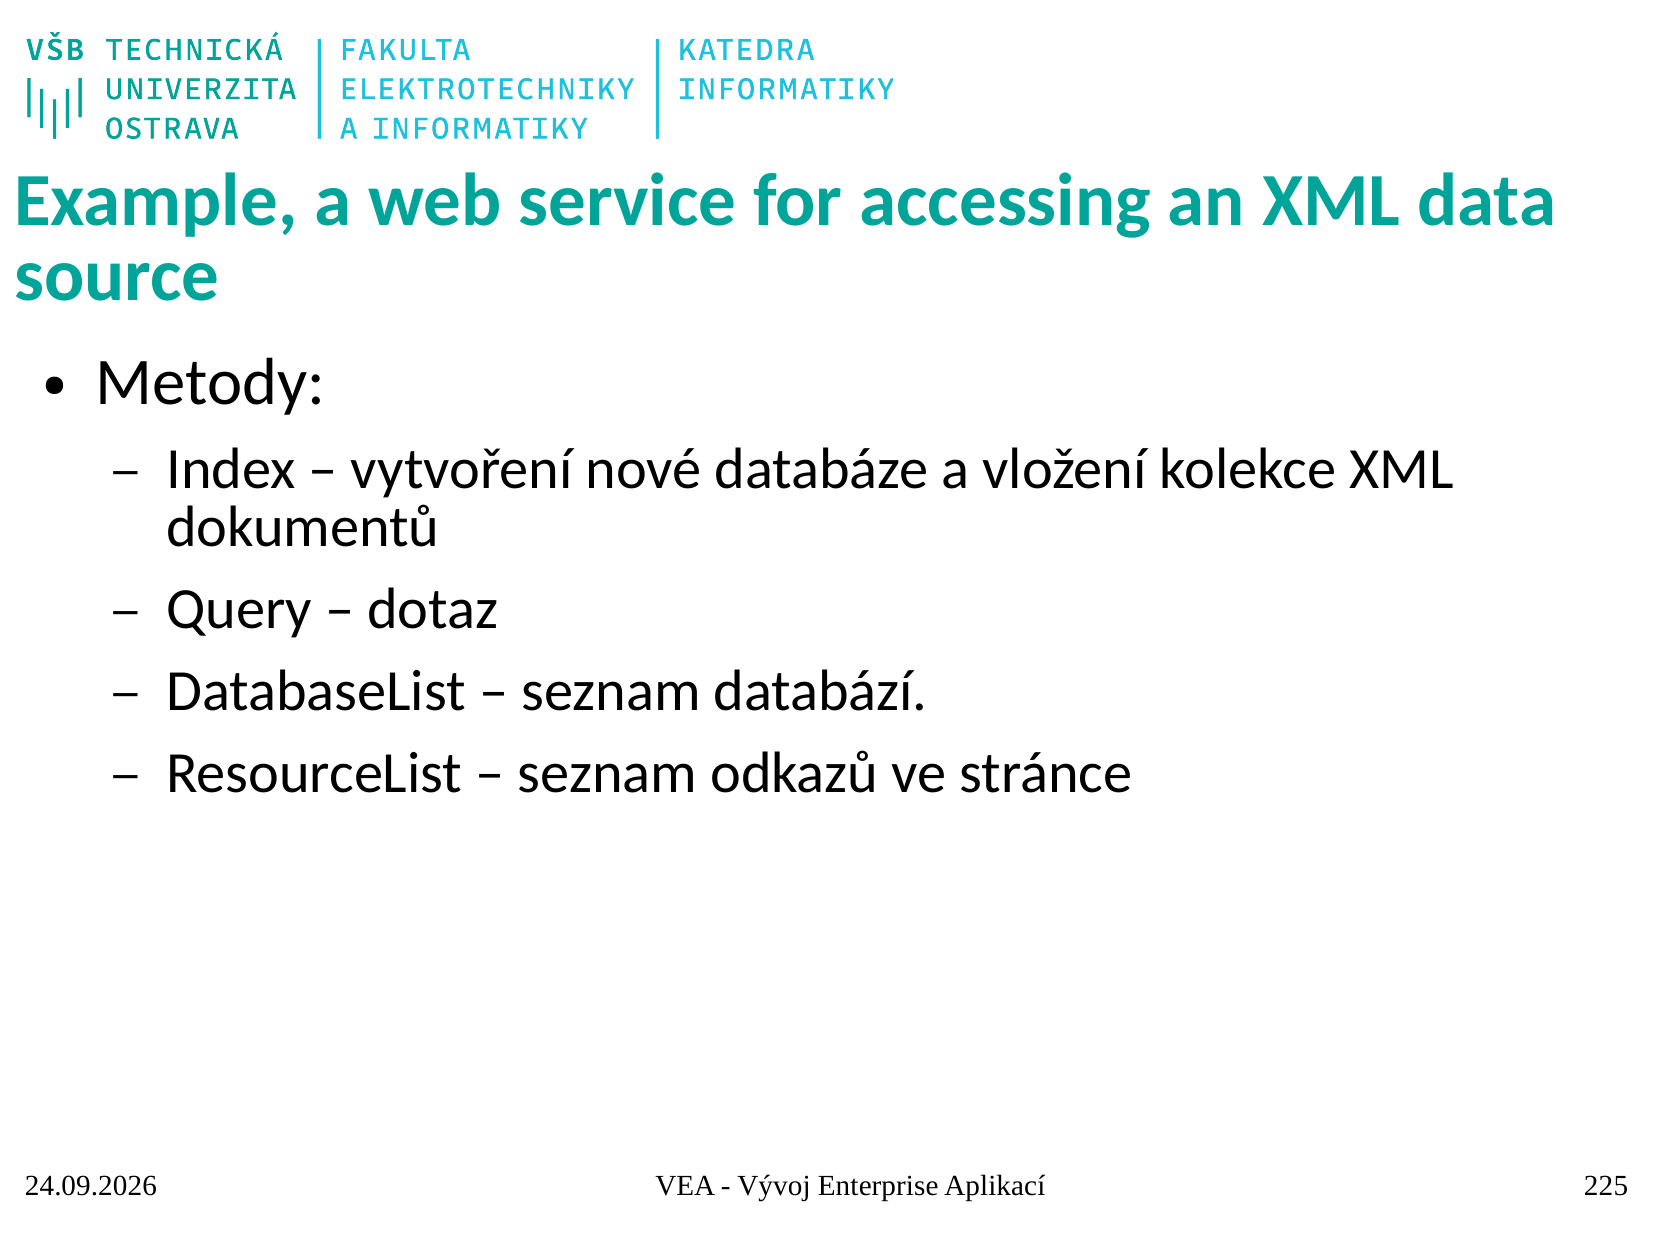

Example, a web service for accessing an XML data source
# Metody:
Index – vytvoření nové databáze a vložení kolekce XML dokumentů
Query – dotaz
DatabaseList – seznam databází.
ResourceList – seznam odkazů ve stránce
VEA - Vývoj Enterprise Aplikací
225